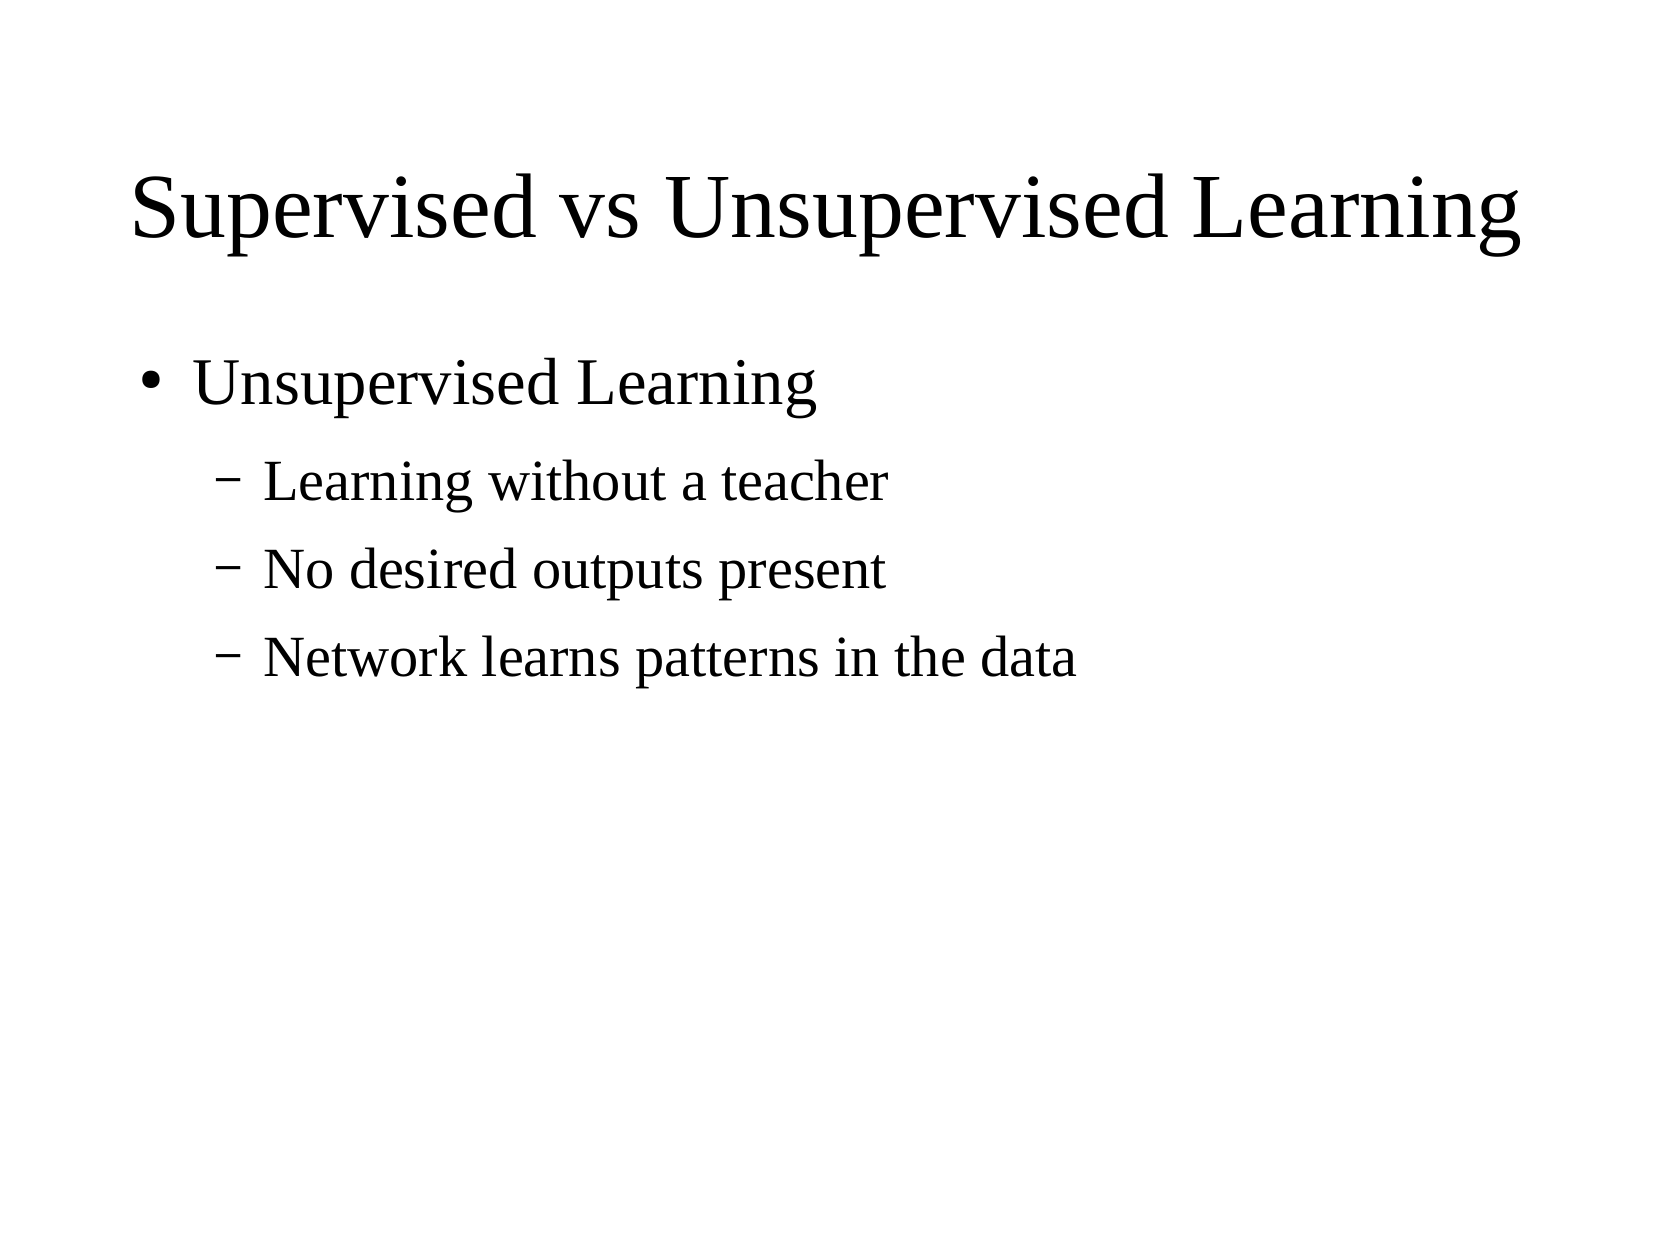

# Supervised vs Unsupervised Learning
Unsupervised Learning
Learning without a teacher
No desired outputs present
Network learns patterns in the data